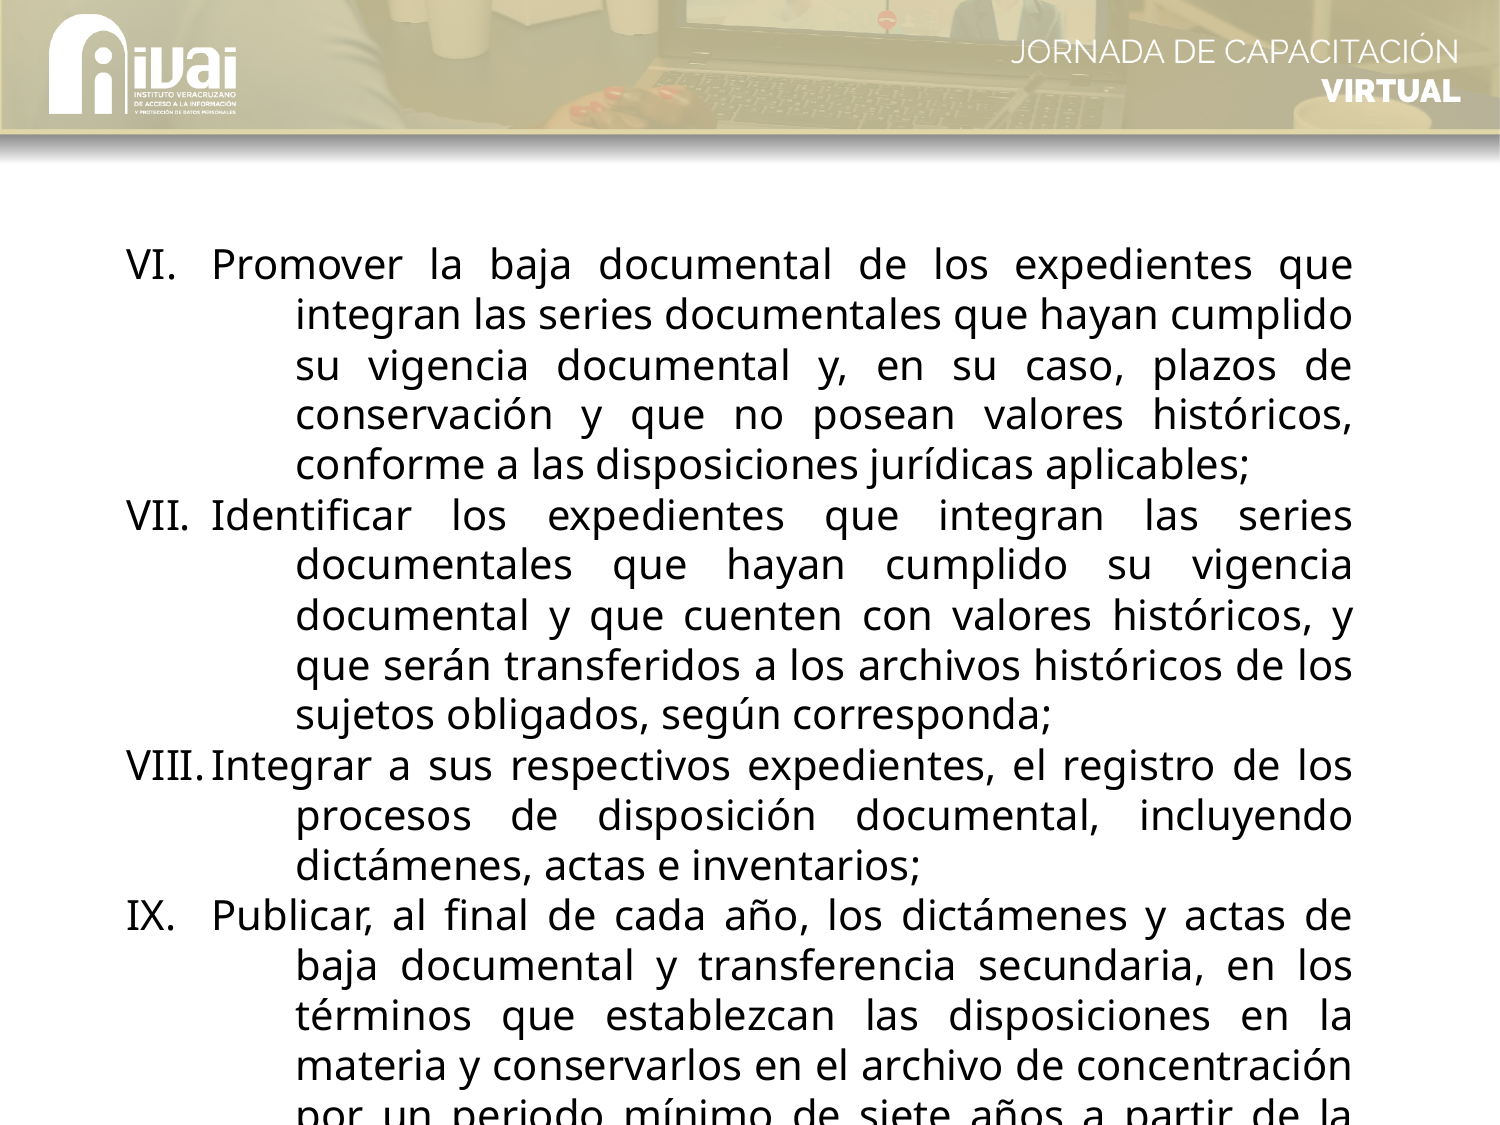

Promover la baja documental de los expedientes que integran las series documentales que hayan cumplido su vigencia documental y, en su caso, plazos de conservación y que no posean valores históricos, conforme a las disposiciones jurídicas aplicables;
Identificar los expedientes que integran las series documentales que hayan cumplido su vigencia documental y que cuenten con valores históricos, y que serán transferidos a los archivos históricos de los sujetos obligados, según corresponda;
Integrar a sus respectivos expedientes, el registro de los procesos de disposición documental, incluyendo dictámenes, actas e inventarios;
Publicar, al final de cada año, los dictámenes y actas de baja documental y transferencia secundaria, en los términos que establezcan las disposiciones en la materia y conservarlos en el archivo de concentración por un periodo mínimo de siete años a partir de la fecha de su elaboración;